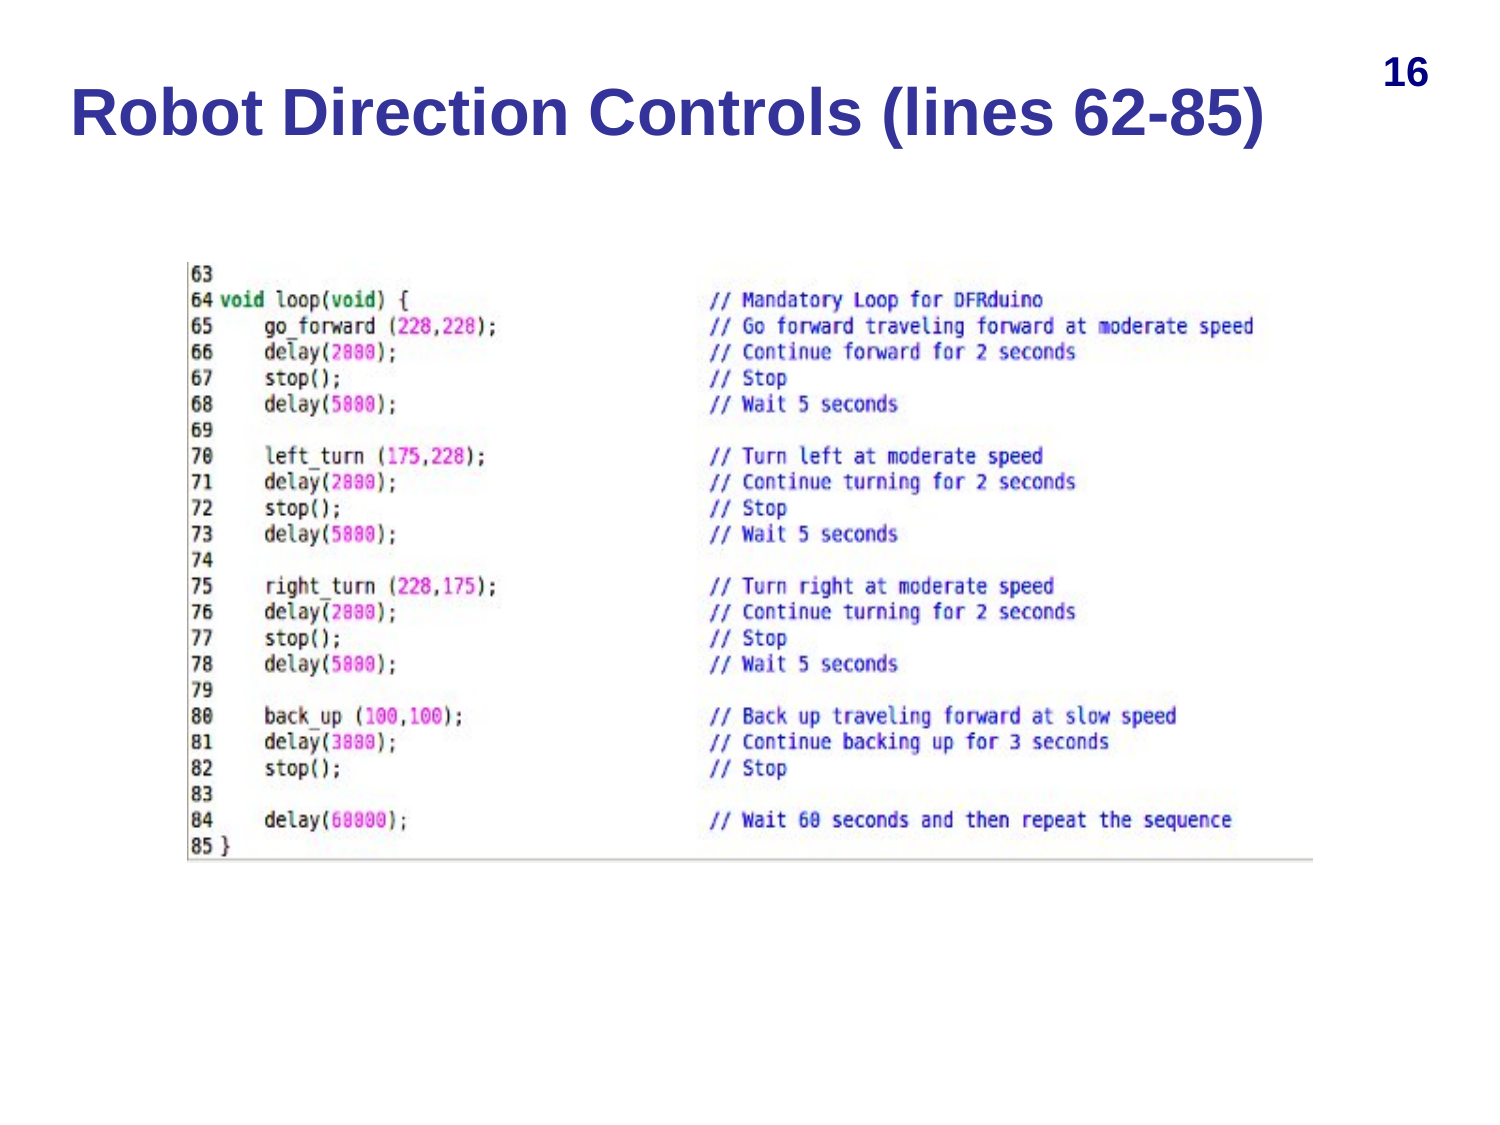

16
# Robot Direction Controls (lines 62-85)